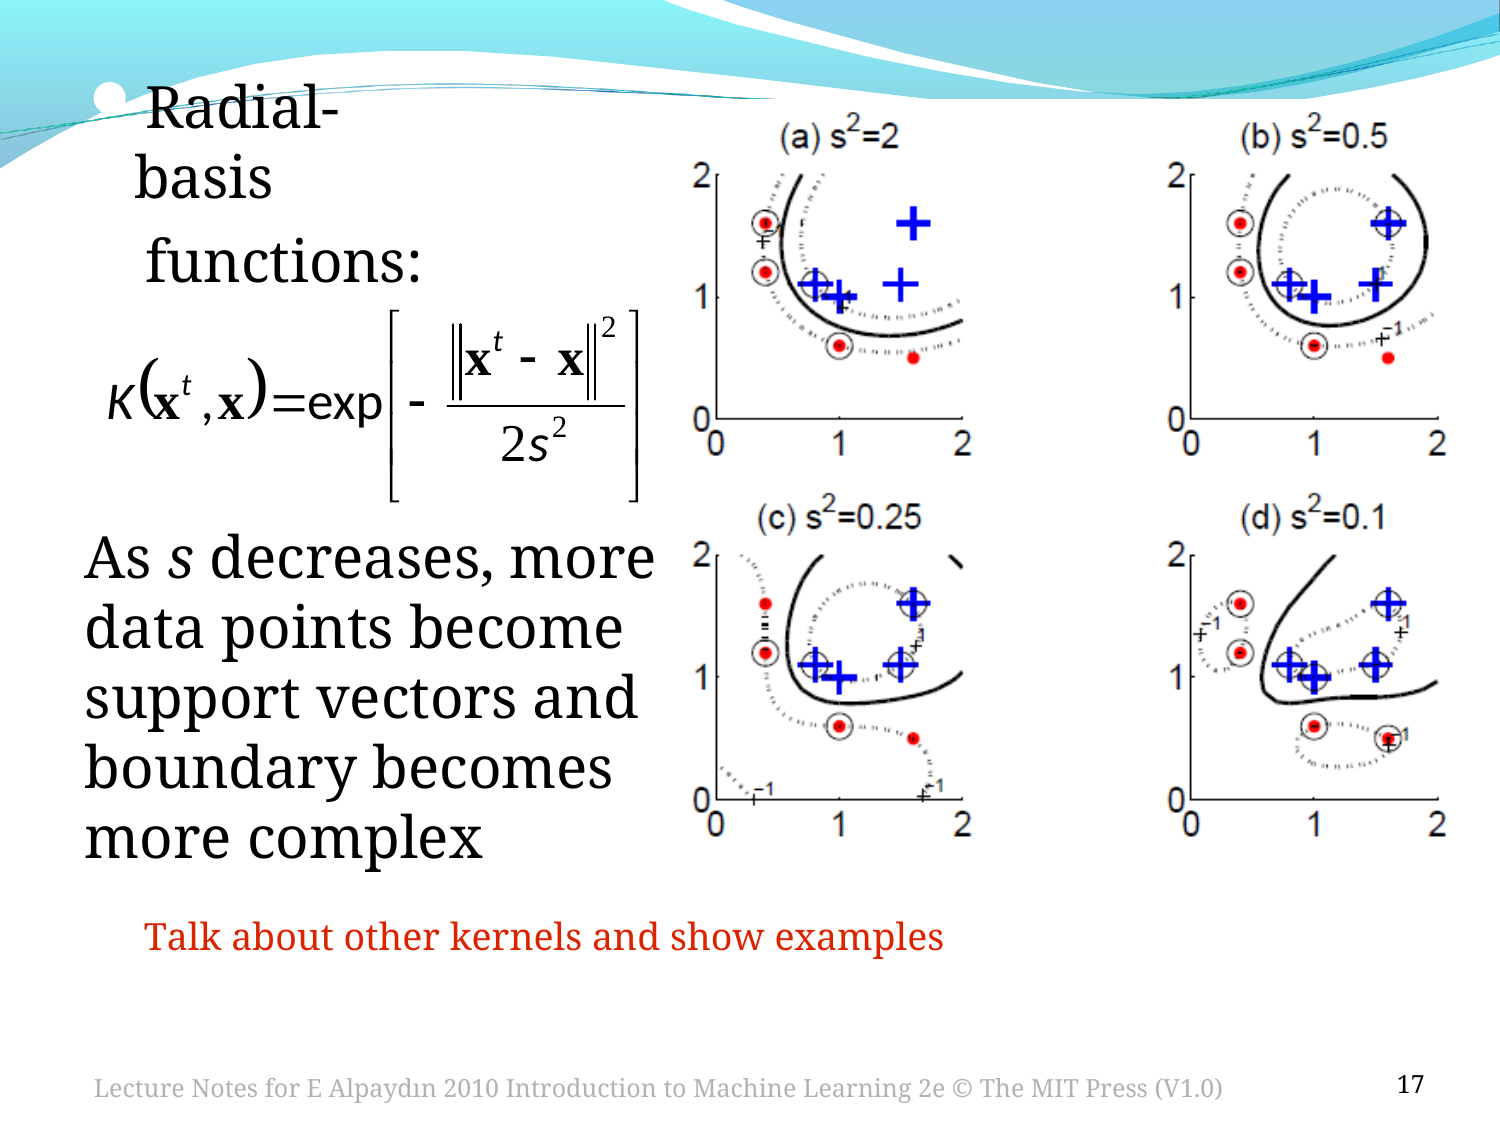

Radial-basis
functions:
As s decreases, more
data points become
support vectors and
boundary becomes
more complex
Talk about other kernels and show examples
Lecture Notes for E Alpaydın 2010 Introduction to Machine Learning 2e © The MIT Press (V1.0)